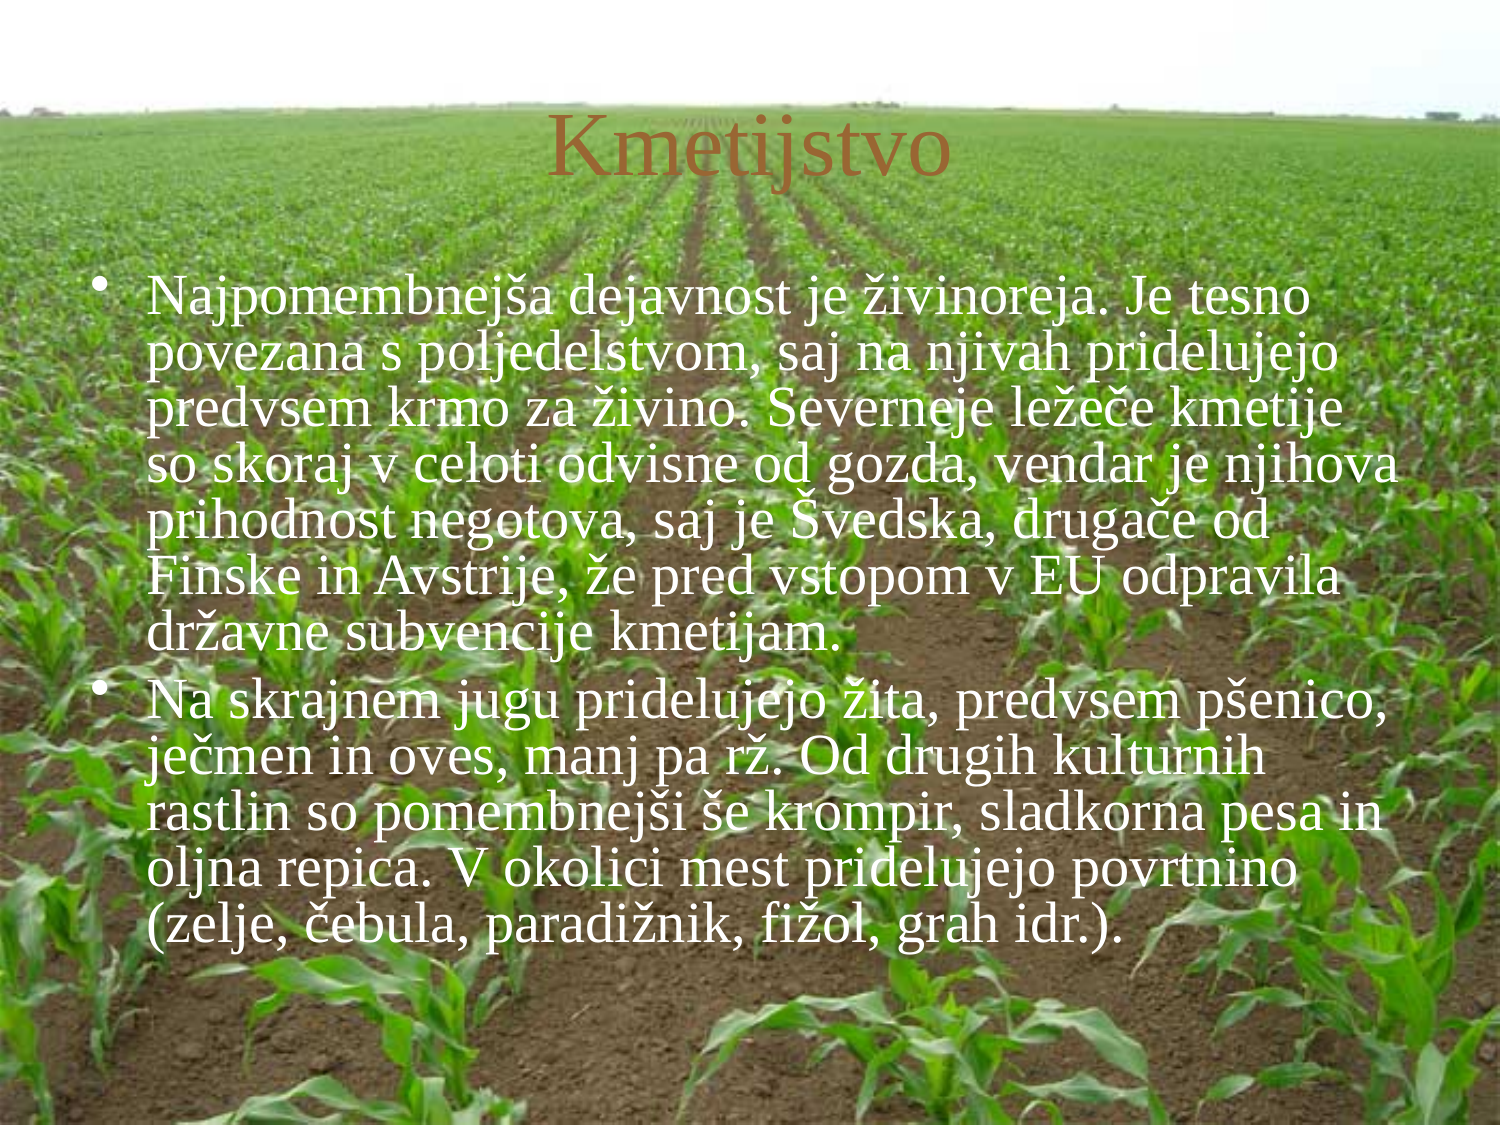

# Kmetijstvo
Najpomembnejša dejavnost je živinoreja. Je tesno povezana s poljedelstvom, saj na njivah pridelujejo predvsem krmo za živino. Severneje ležeče kmetije so skoraj v celoti odvisne od gozda, vendar je njihova prihodnost negotova, saj je Švedska, drugače od Finske in Avstrije, že pred vstopom v EU odpravila državne subvencije kmetijam.
Na skrajnem jugu pridelujejo žita, predvsem pšenico, ječmen in oves, manj pa rž. Od drugih kulturnih rastlin so pomembnejši še krompir, sladkorna pesa in oljna repica. V okolici mest pridelujejo povrtnino (zelje, čebula, paradižnik, fižol, grah idr.).